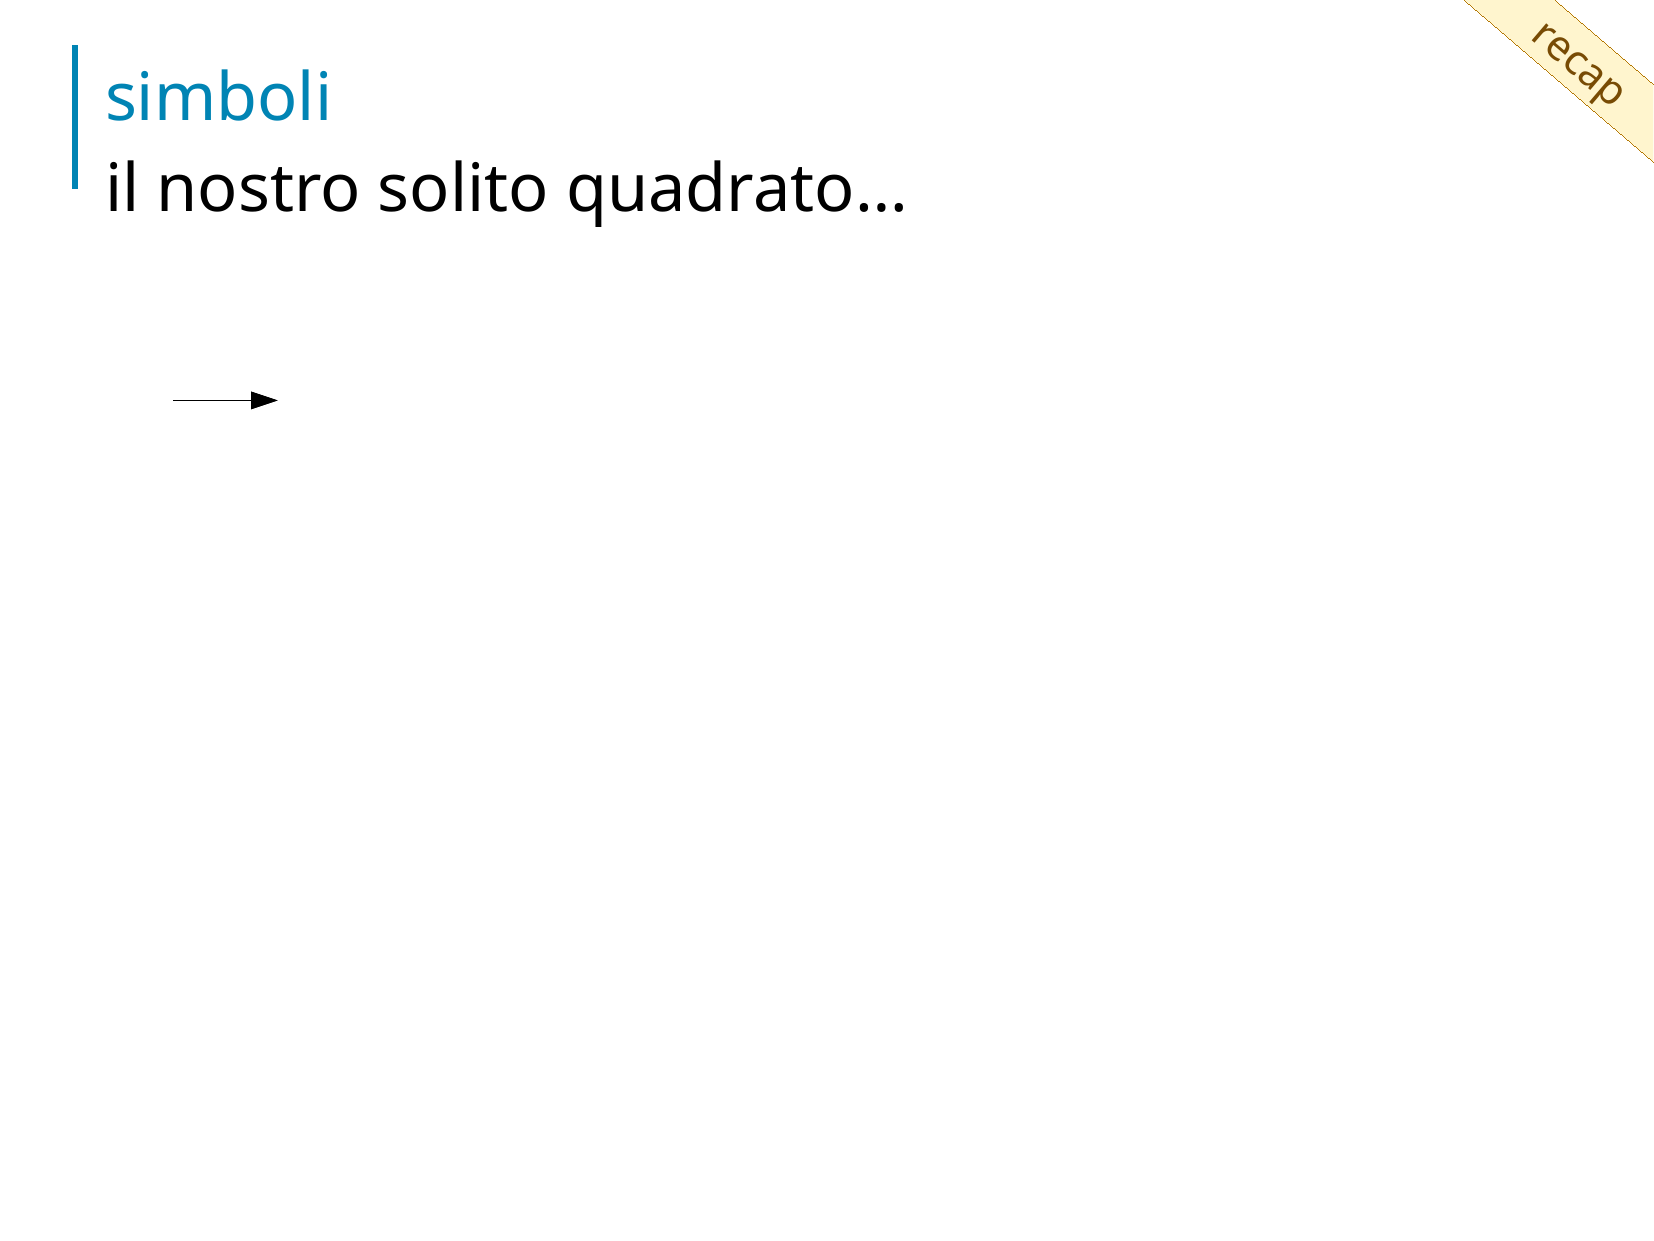

recap
# simboli il nostro solito quadrato…